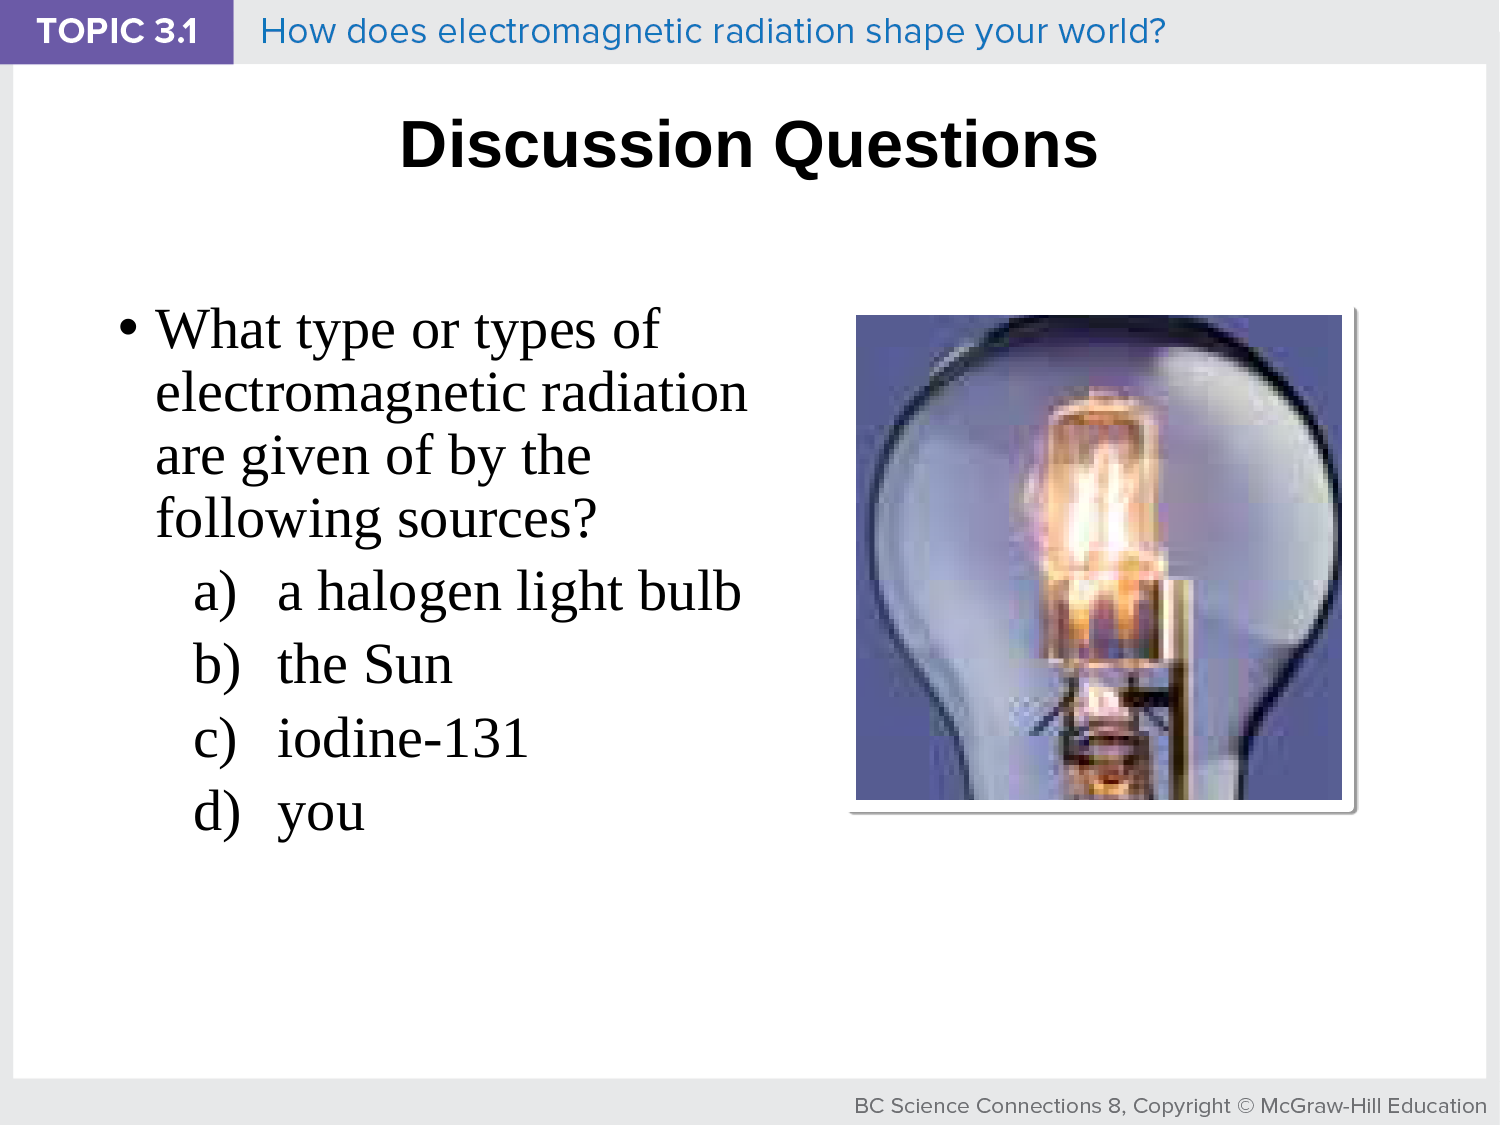

# Discussion Questions
What type or types of electromagnetic radiation are given of by the following sources?
a halogen light bulb
the Sun
iodine-131
you